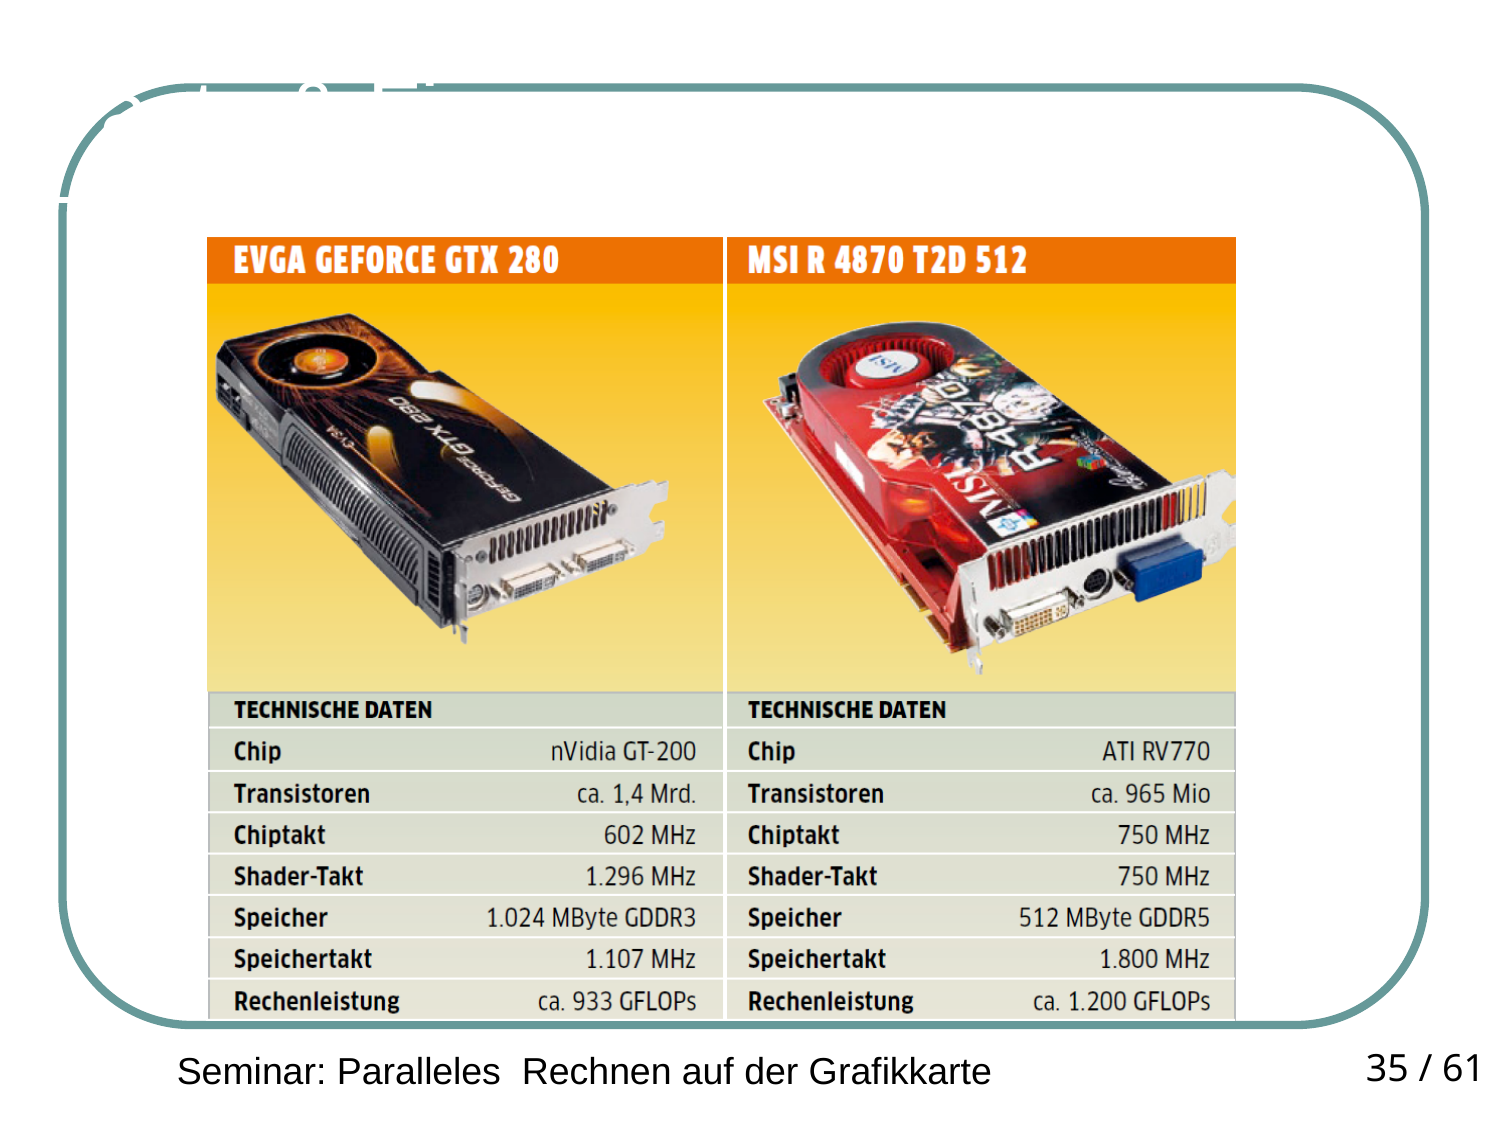

# Facts & Figures
Seminar: Paralleles Rechnen auf der Grafikkarte
35